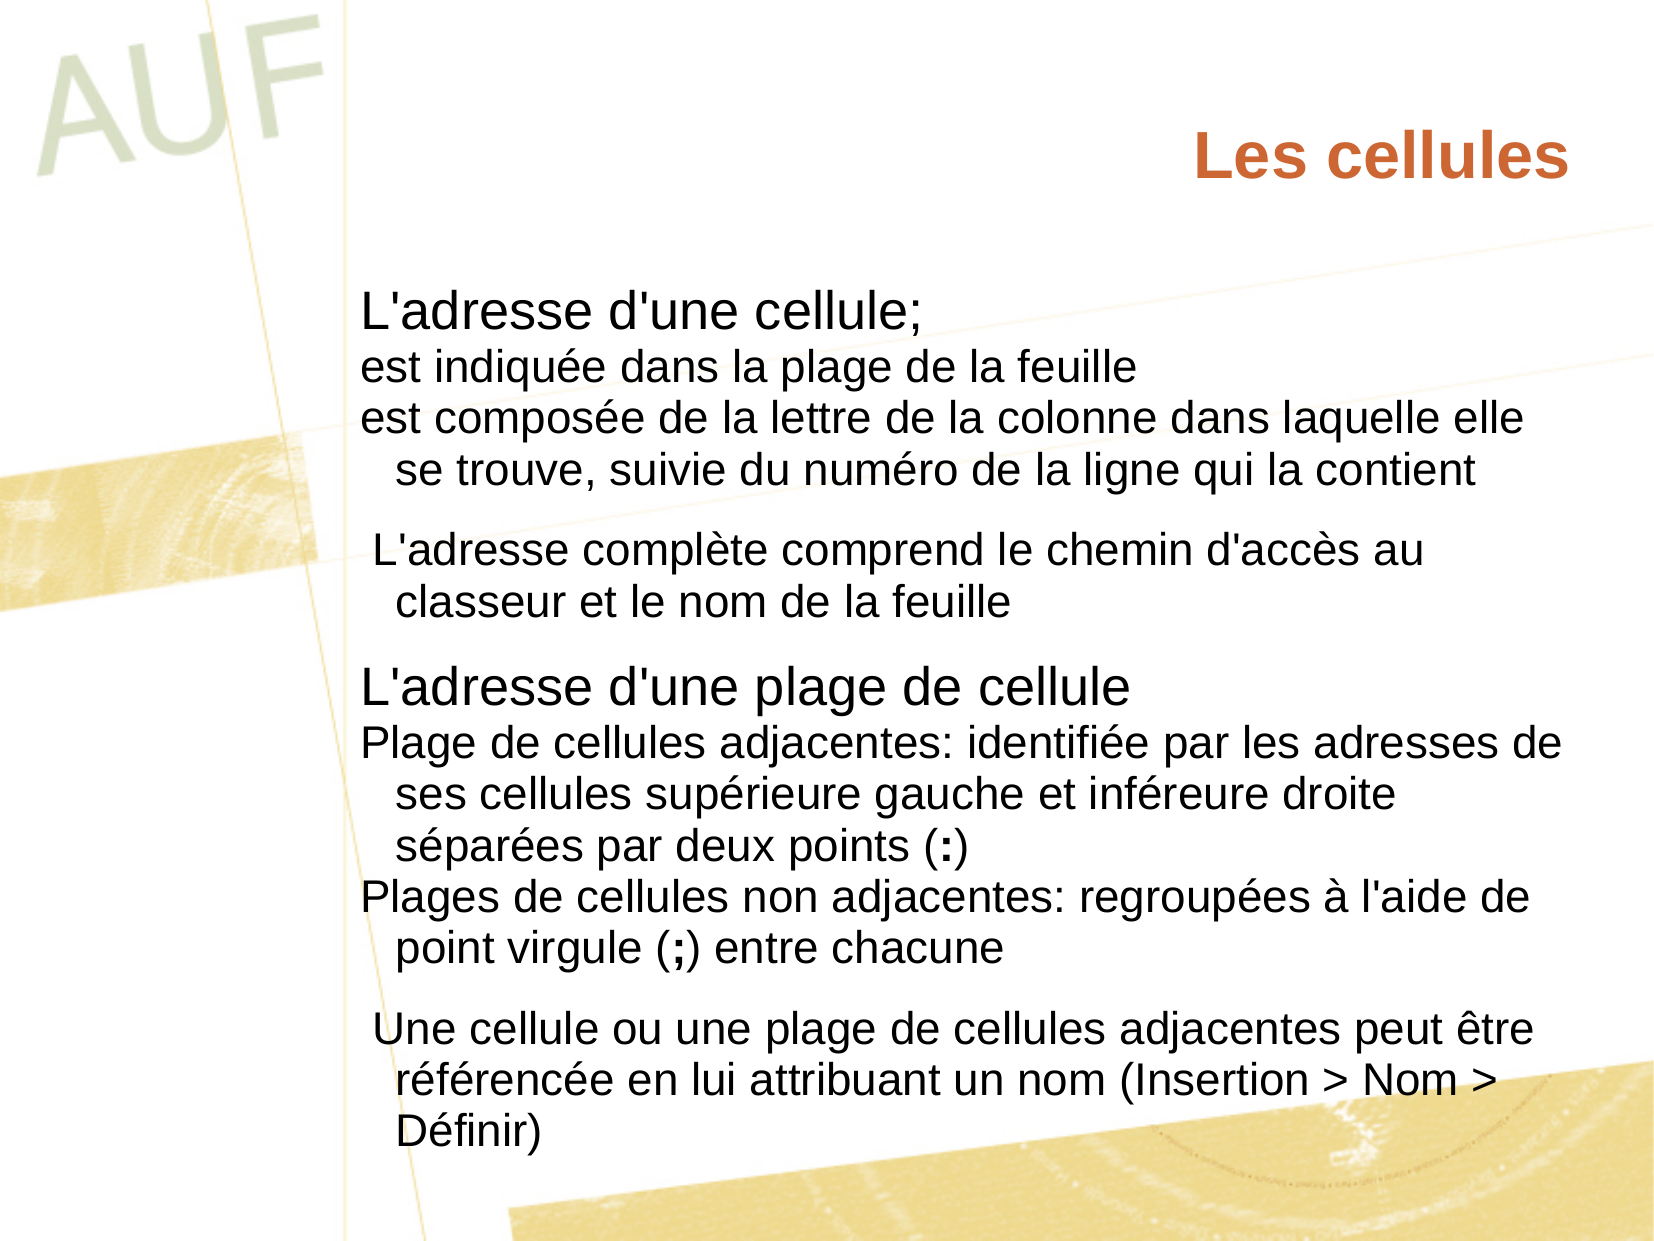

# Les cellules
L'adresse d'une cellule;
est indiquée dans la plage de la feuille
est composée de la lettre de la colonne dans laquelle elle se trouve, suivie du numéro de la ligne qui la contient
 L'adresse complète comprend le chemin d'accès au classeur et le nom de la feuille
L'adresse d'une plage de cellule
Plage de cellules adjacentes: identifiée par les adresses de ses cellules supérieure gauche et inféreure droite séparées par deux points (:)
Plages de cellules non adjacentes: regroupées à l'aide de point virgule (;) entre chacune
 Une cellule ou une plage de cellules adjacentes peut être référencée en lui attribuant un nom (Insertion > Nom > Définir)